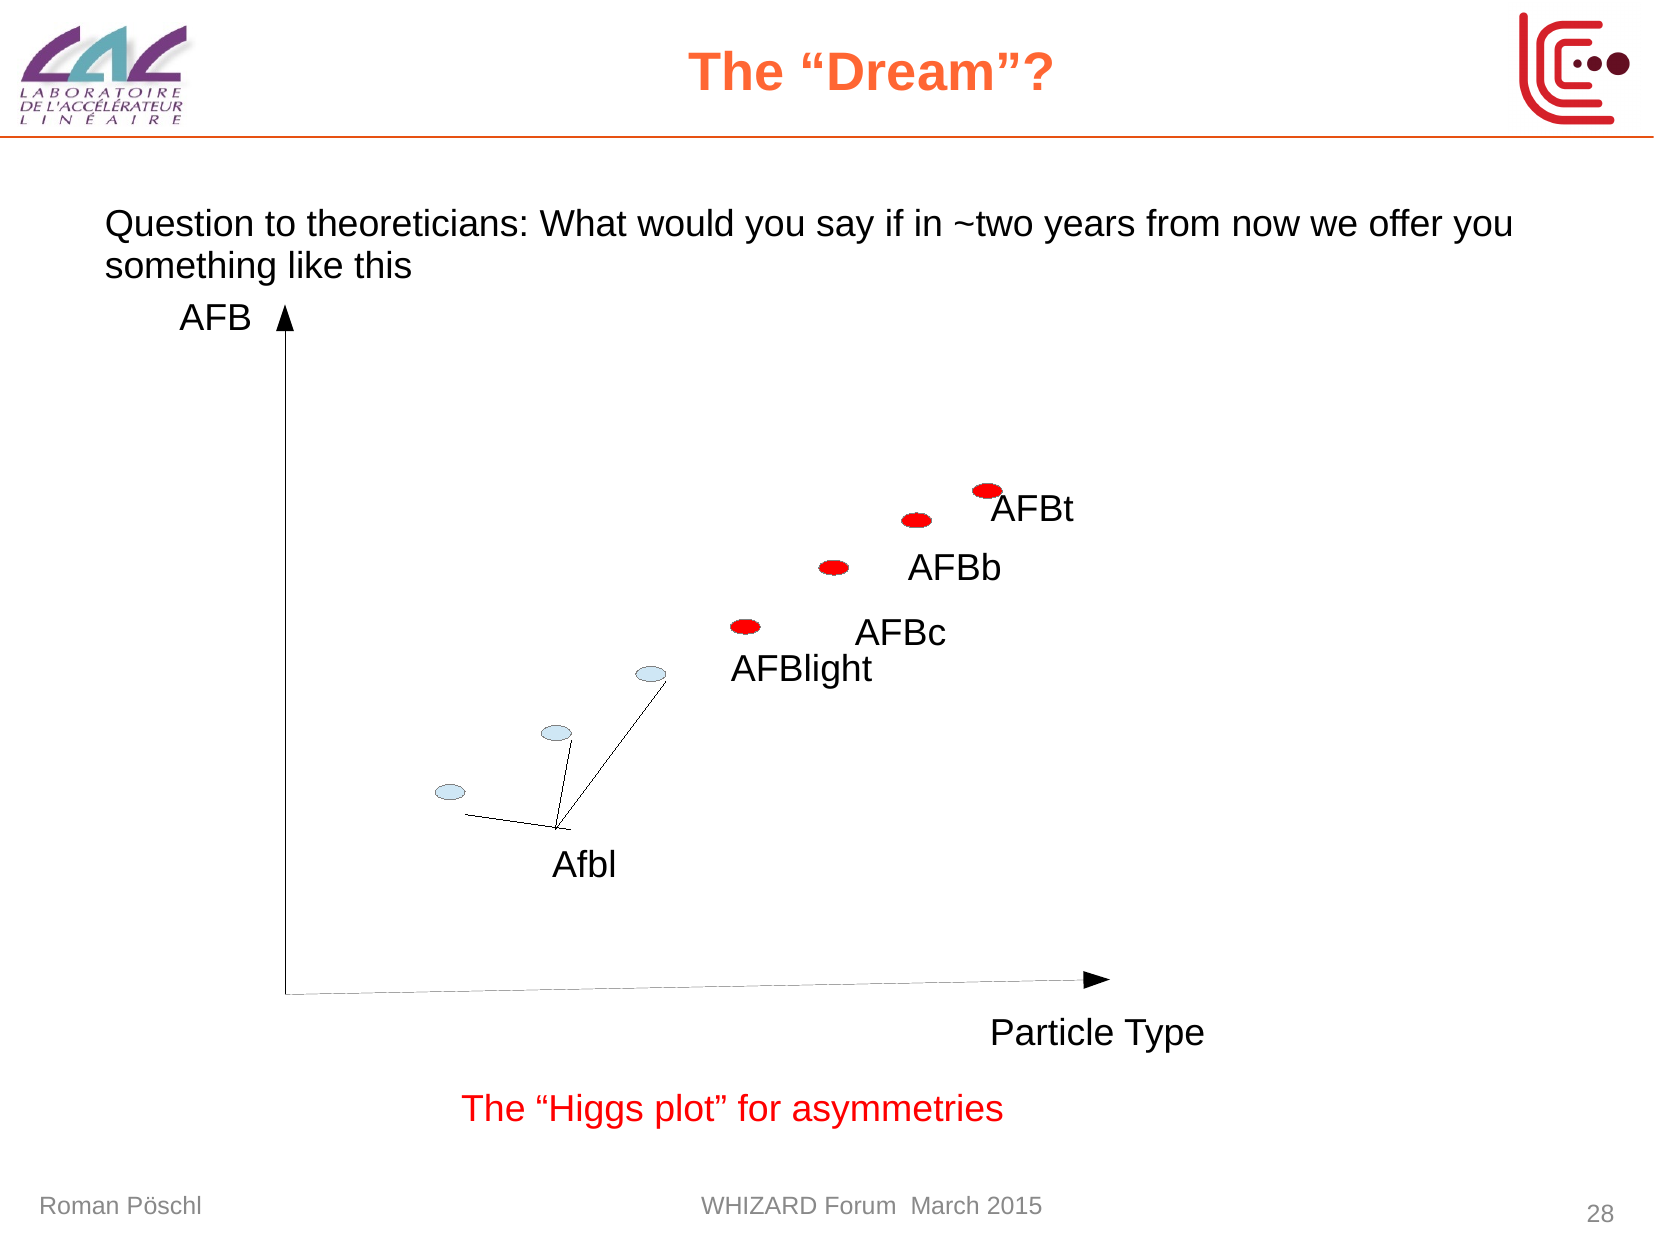

# The “Dream”?
Question to theoreticians: What would you say if in ~two years from now we offer you
something like this
AFB
AFBt
AFBb
AFBc
AFBlight
Afbl
Particle Type
The “Higgs plot” for asymmetries